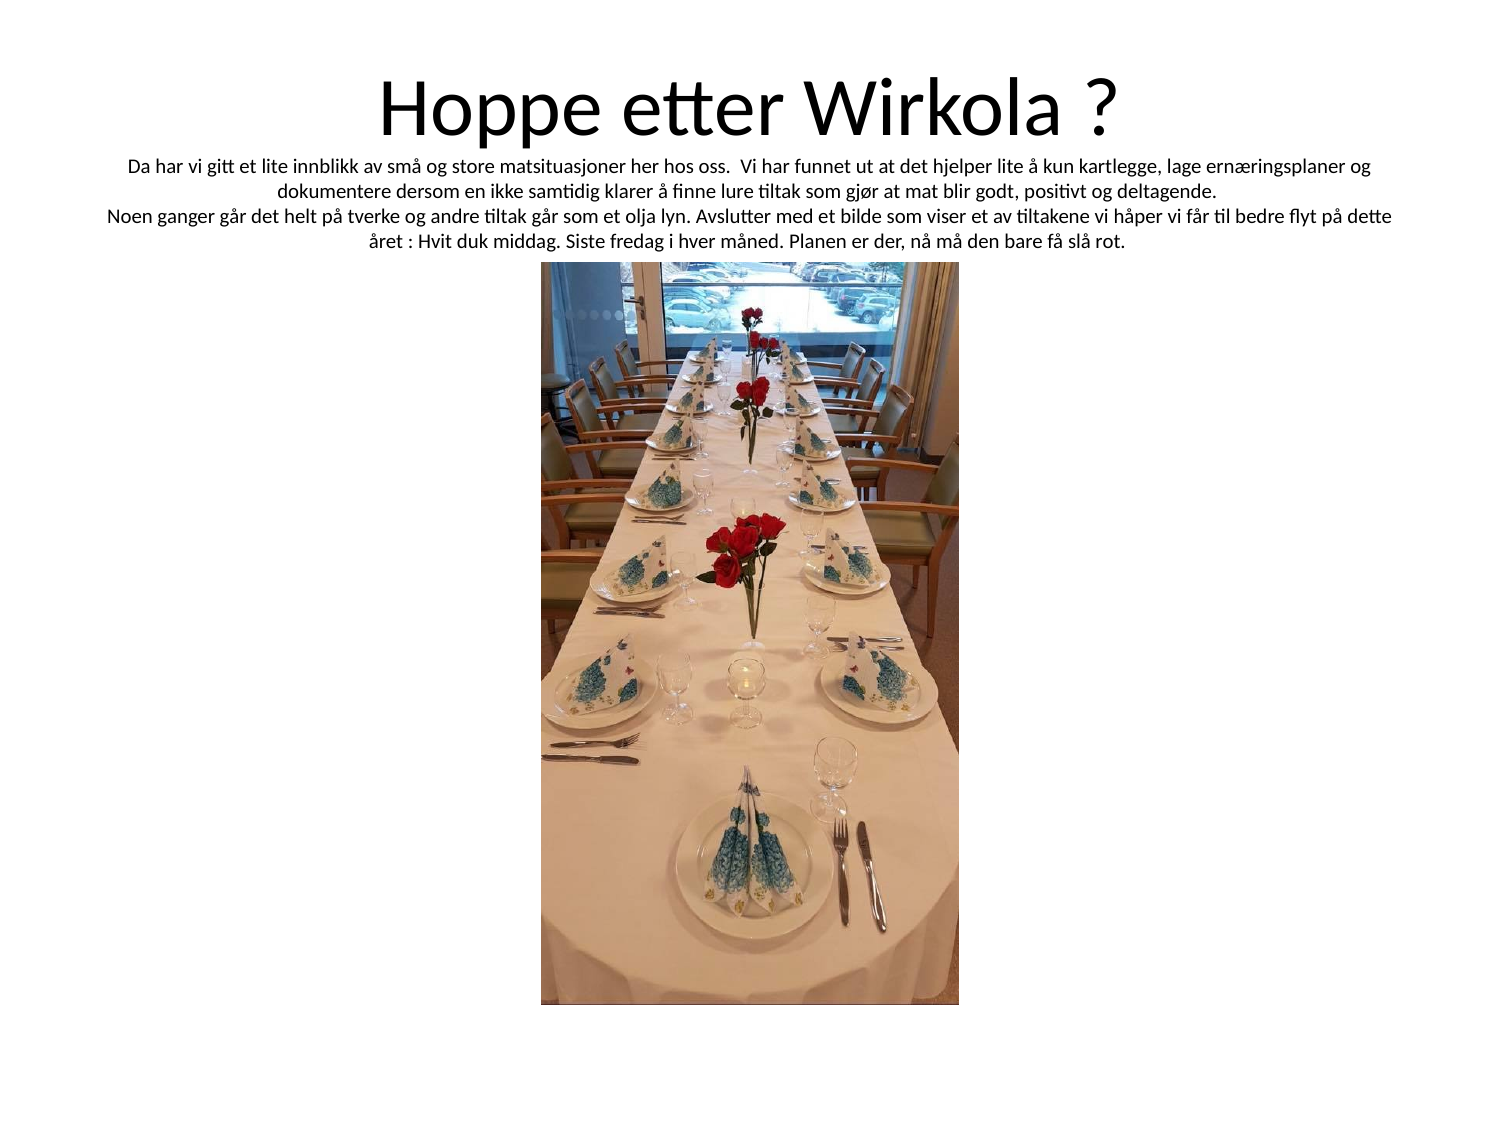

# Hoppe etter Wirkola ? Da har vi gitt et lite innblikk av små og store matsituasjoner her hos oss. Vi har funnet ut at det hjelper lite å kun kartlegge, lage ernæringsplaner og dokumentere dersom en ikke samtidig klarer å finne lure tiltak som gjør at mat blir godt, positivt og deltagende. Noen ganger går det helt på tverke og andre tiltak går som et olja lyn. Avslutter med et bilde som viser et av tiltakene vi håper vi får til bedre flyt på dette året : Hvit duk middag. Siste fredag i hver måned. Planen er der, nå må den bare få slå rot.